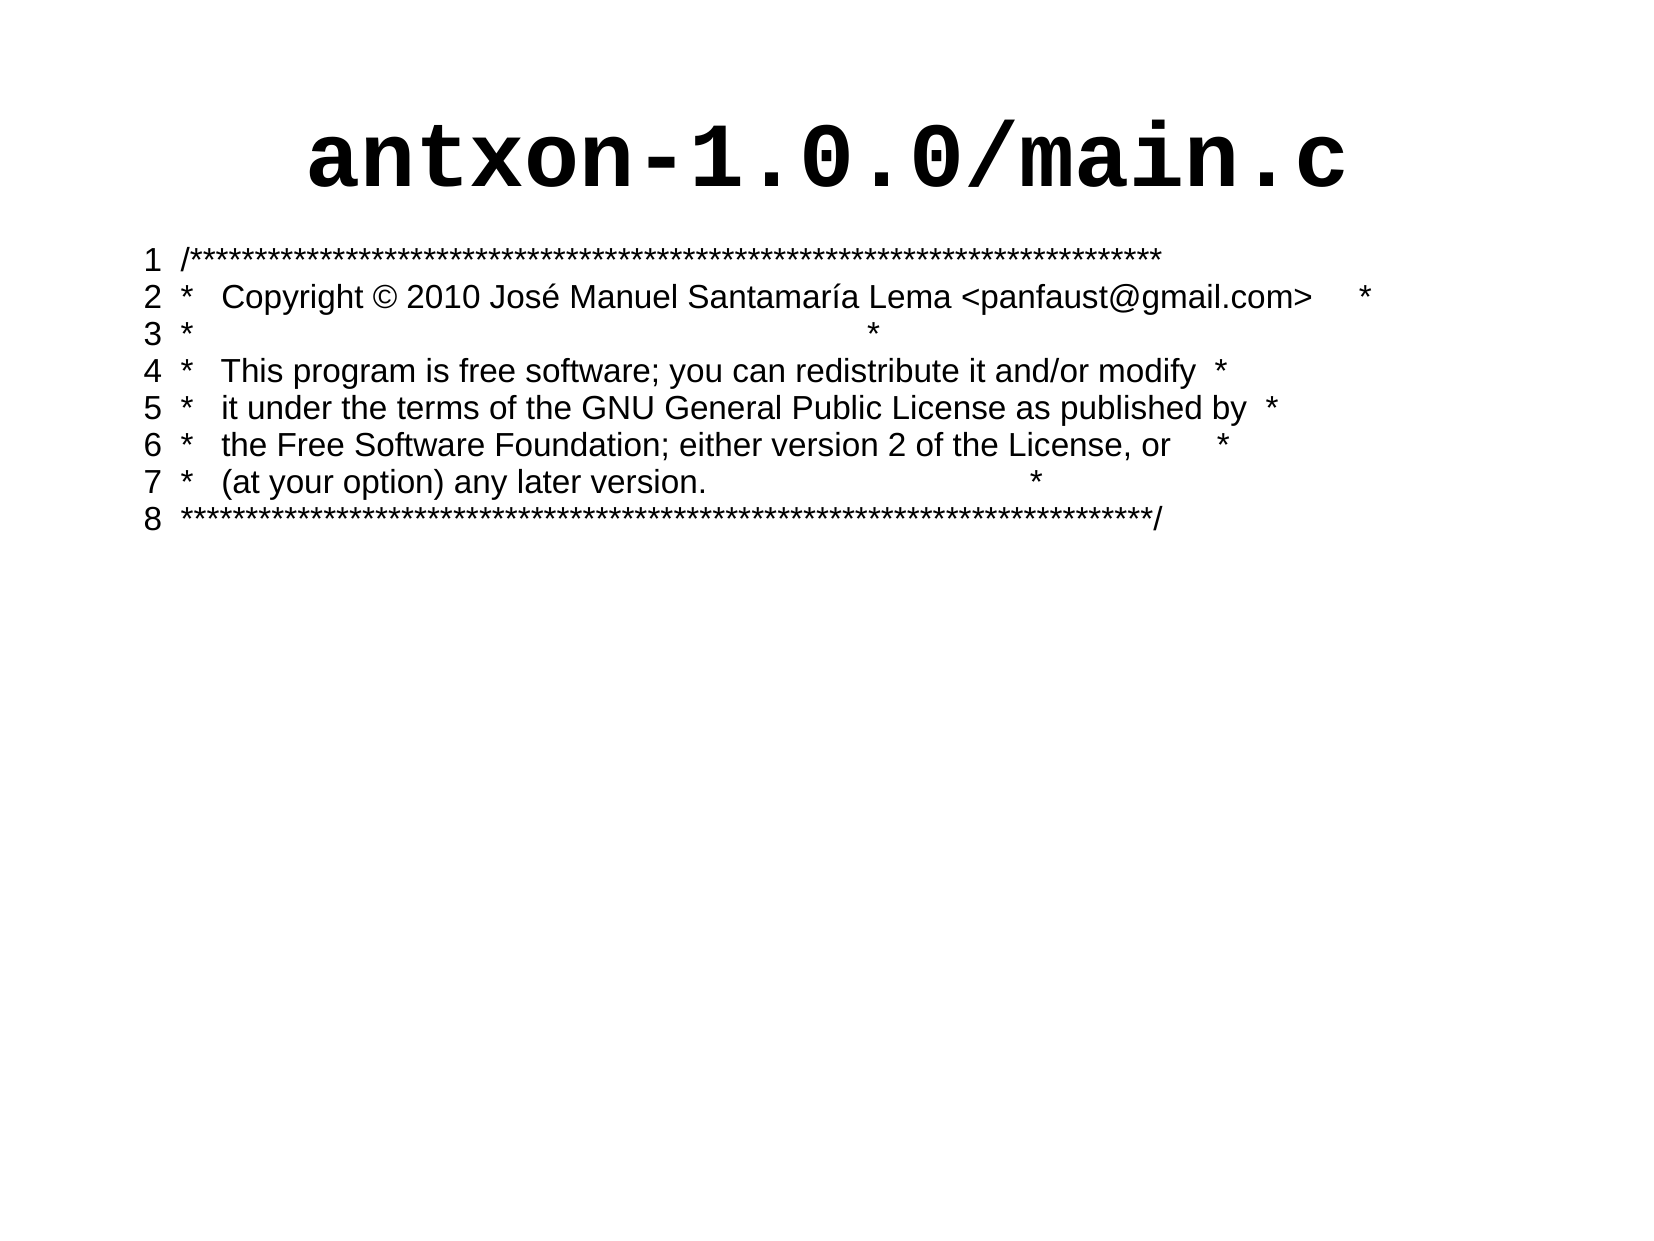

antxon-1.0.0/main.c
 1 /***************************************************************************
 2 * Copyright © 2010 José Manuel Santamaría Lema <panfaust@gmail.com> *
 3 * *
 4 * This program is free software; you can redistribute it and/or modify *
 5 * it under the terms of the GNU General Public License as published by *
 6 * the Free Software Foundation; either version 2 of the License, or *
 7 * (at your option) any later version. *
 8 ***************************************************************************/